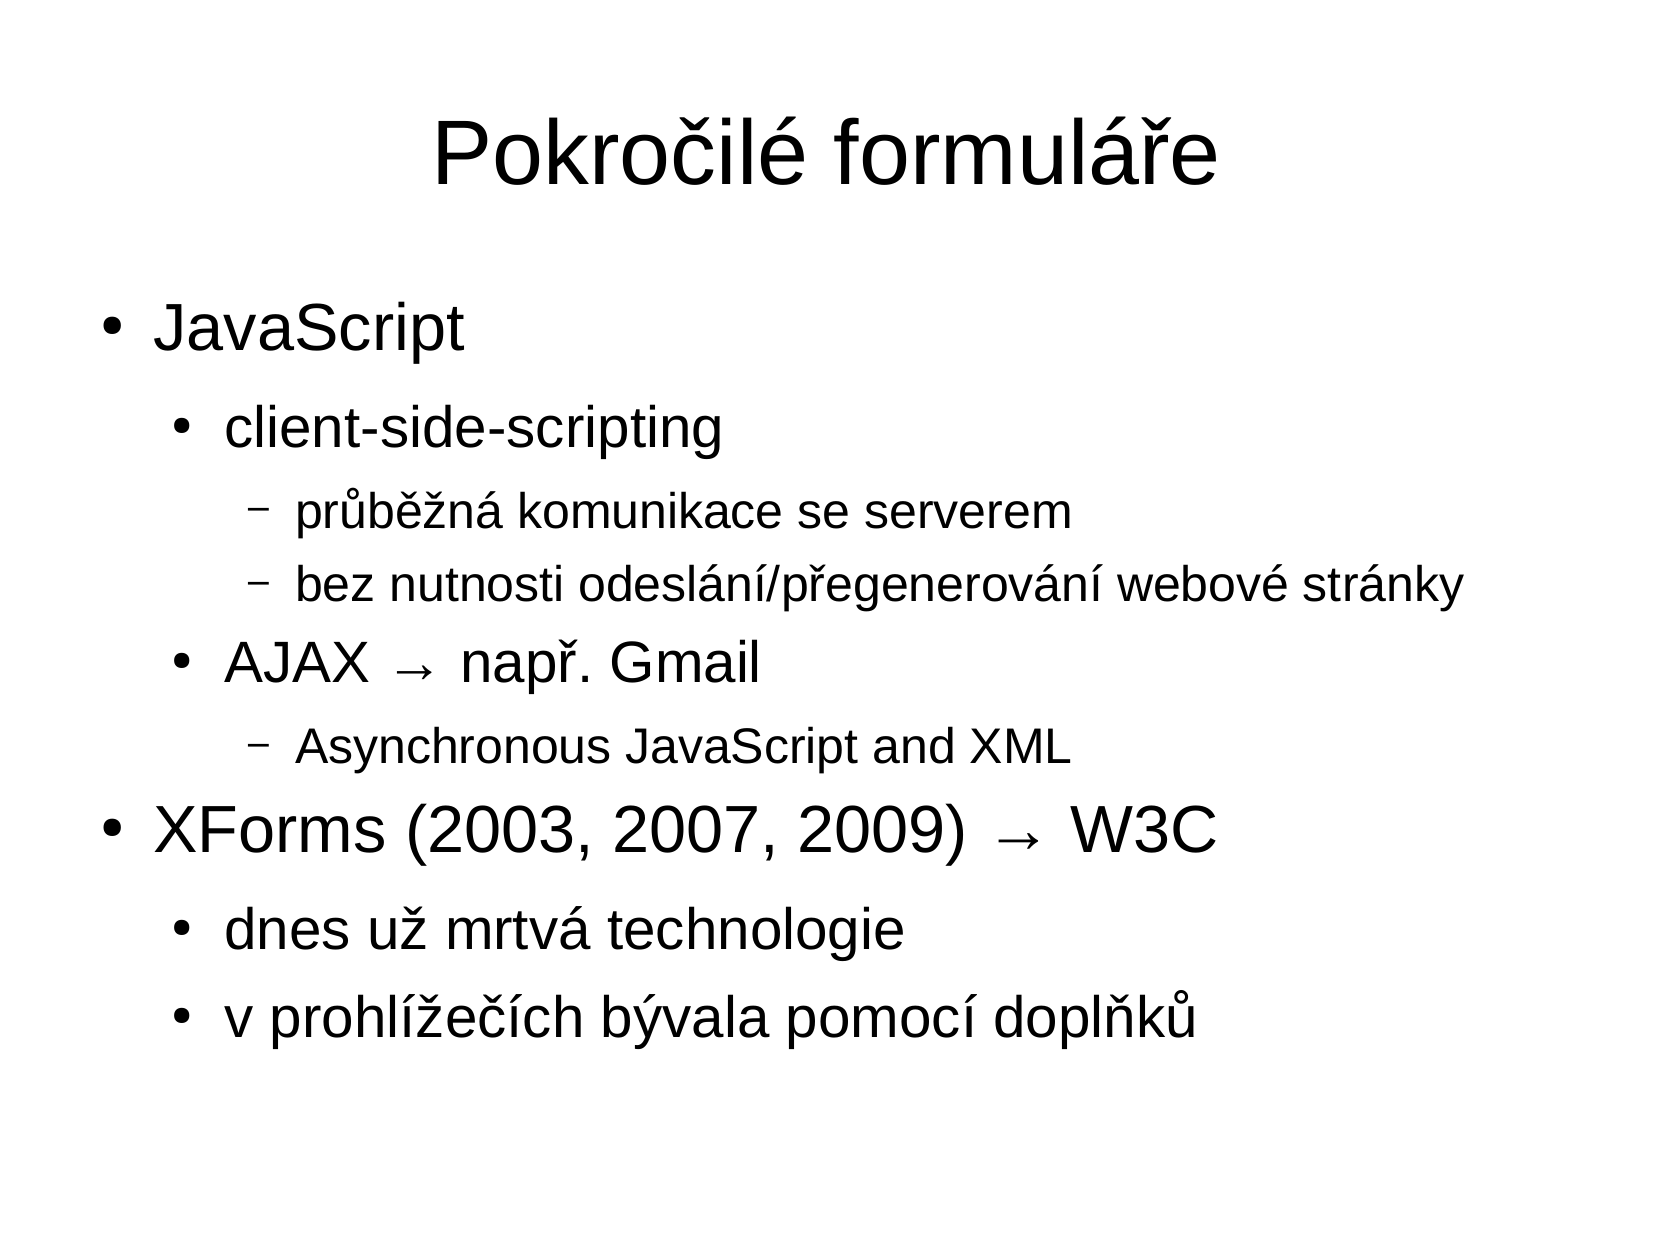

# Pokročilé formuláře
JavaScript
client-side-scripting
průběžná komunikace se serverem
bez nutnosti odeslání/přegenerování webové stránky
AJAX → např. Gmail
Asynchronous JavaScript and XML
XForms (2003, 2007, 2009) → W3C
dnes už mrtvá technologie
v prohlížečích bývala pomocí doplňků